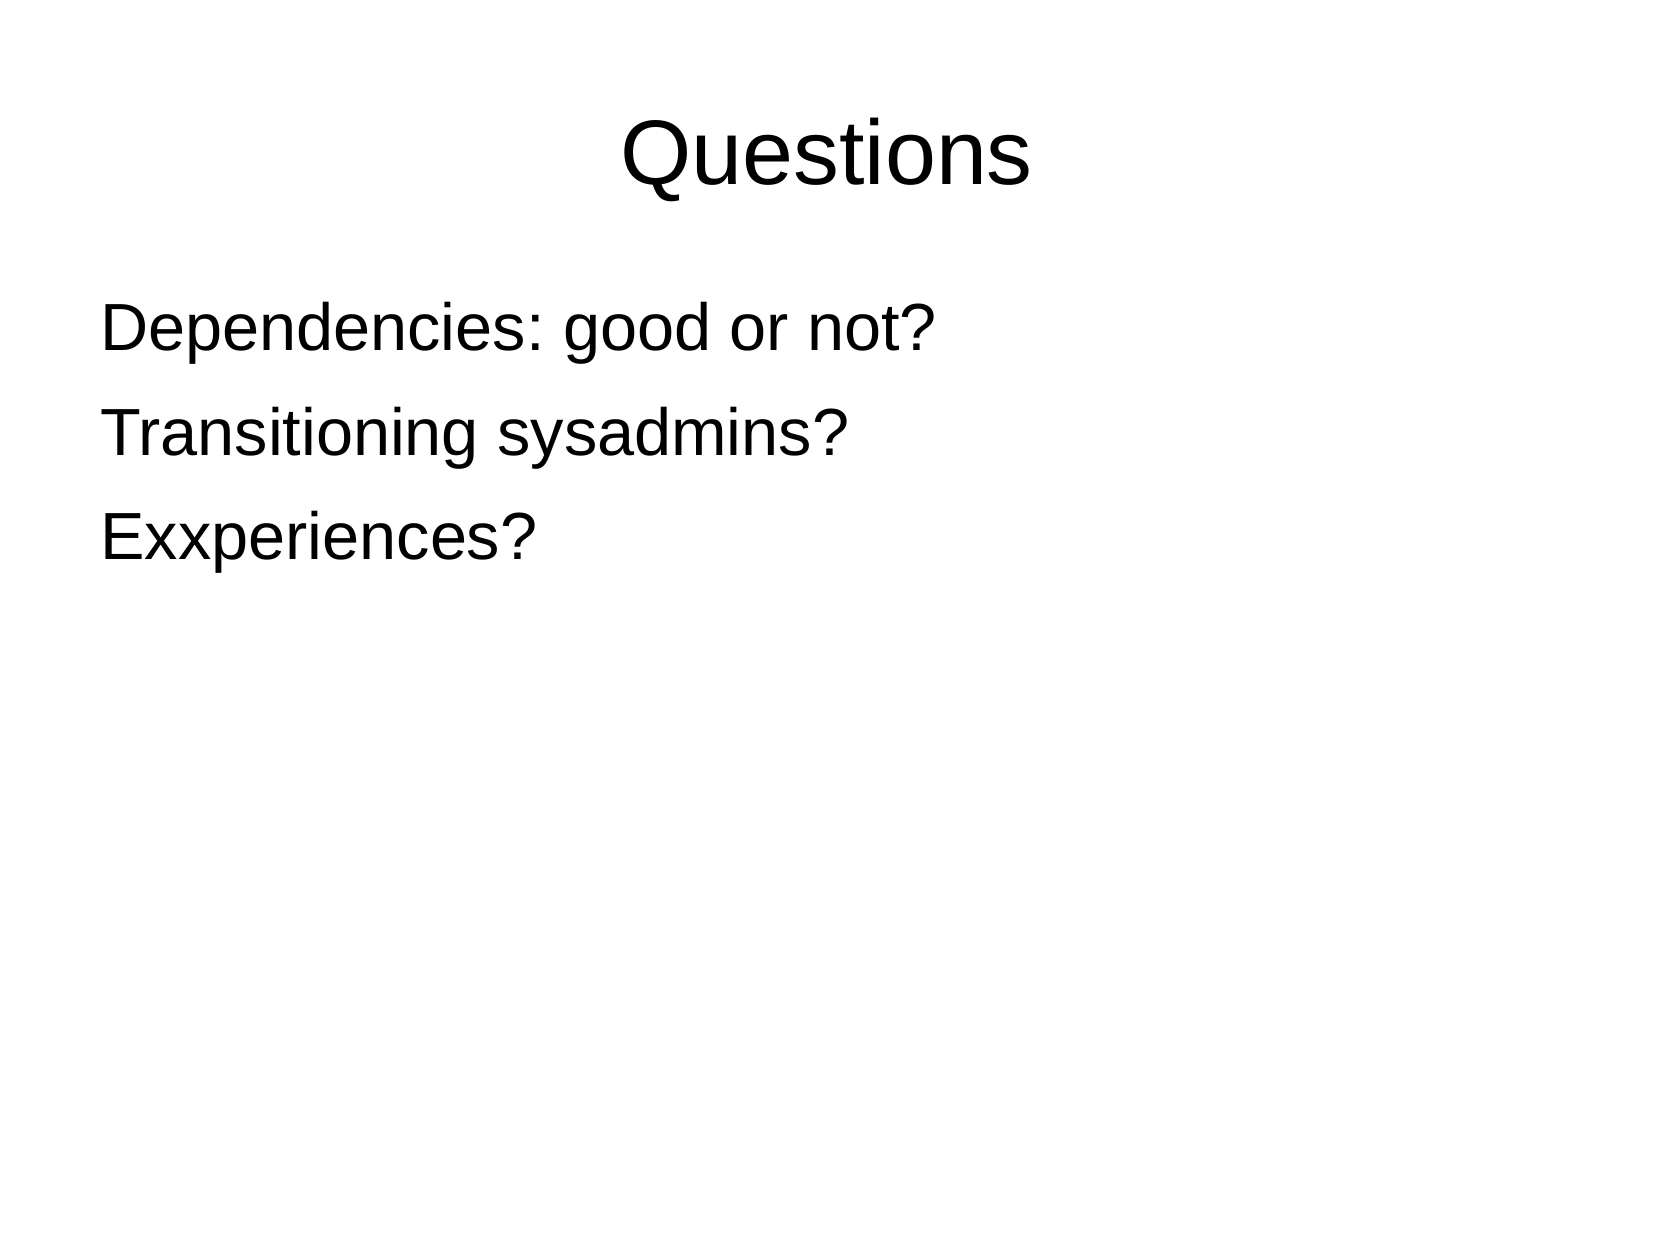

# Questions
Dependencies: good or not?
Transitioning sysadmins?
Exxperiences?